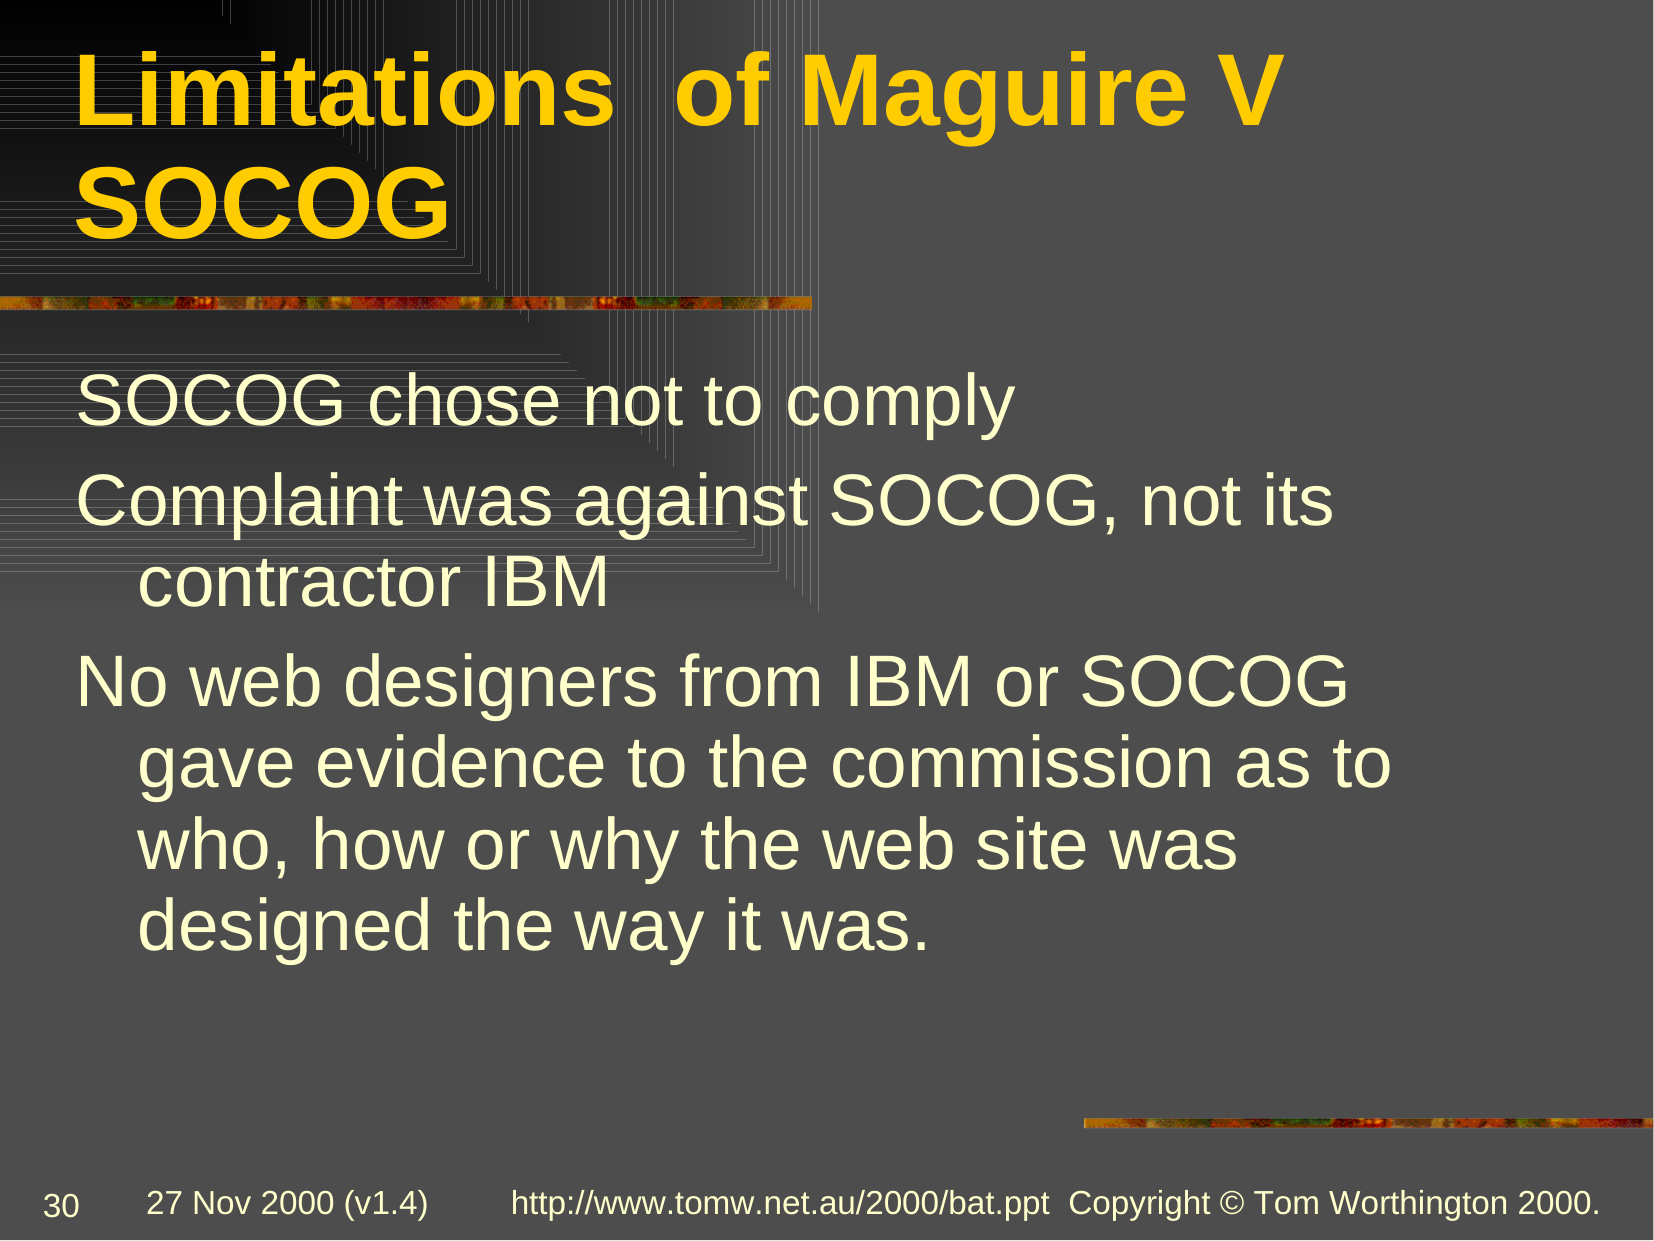

# Limitations of Maguire V SOCOG
SOCOG chose not to comply
Complaint was against SOCOG, not its contractor IBM
No web designers from IBM or SOCOG gave evidence to the commission as to who, how or why the web site was designed the way it was.
27 Nov 2000 (v1.4)
http://www.tomw.net.au/2000/bat.ppt Copyright © Tom Worthington 2000.
30